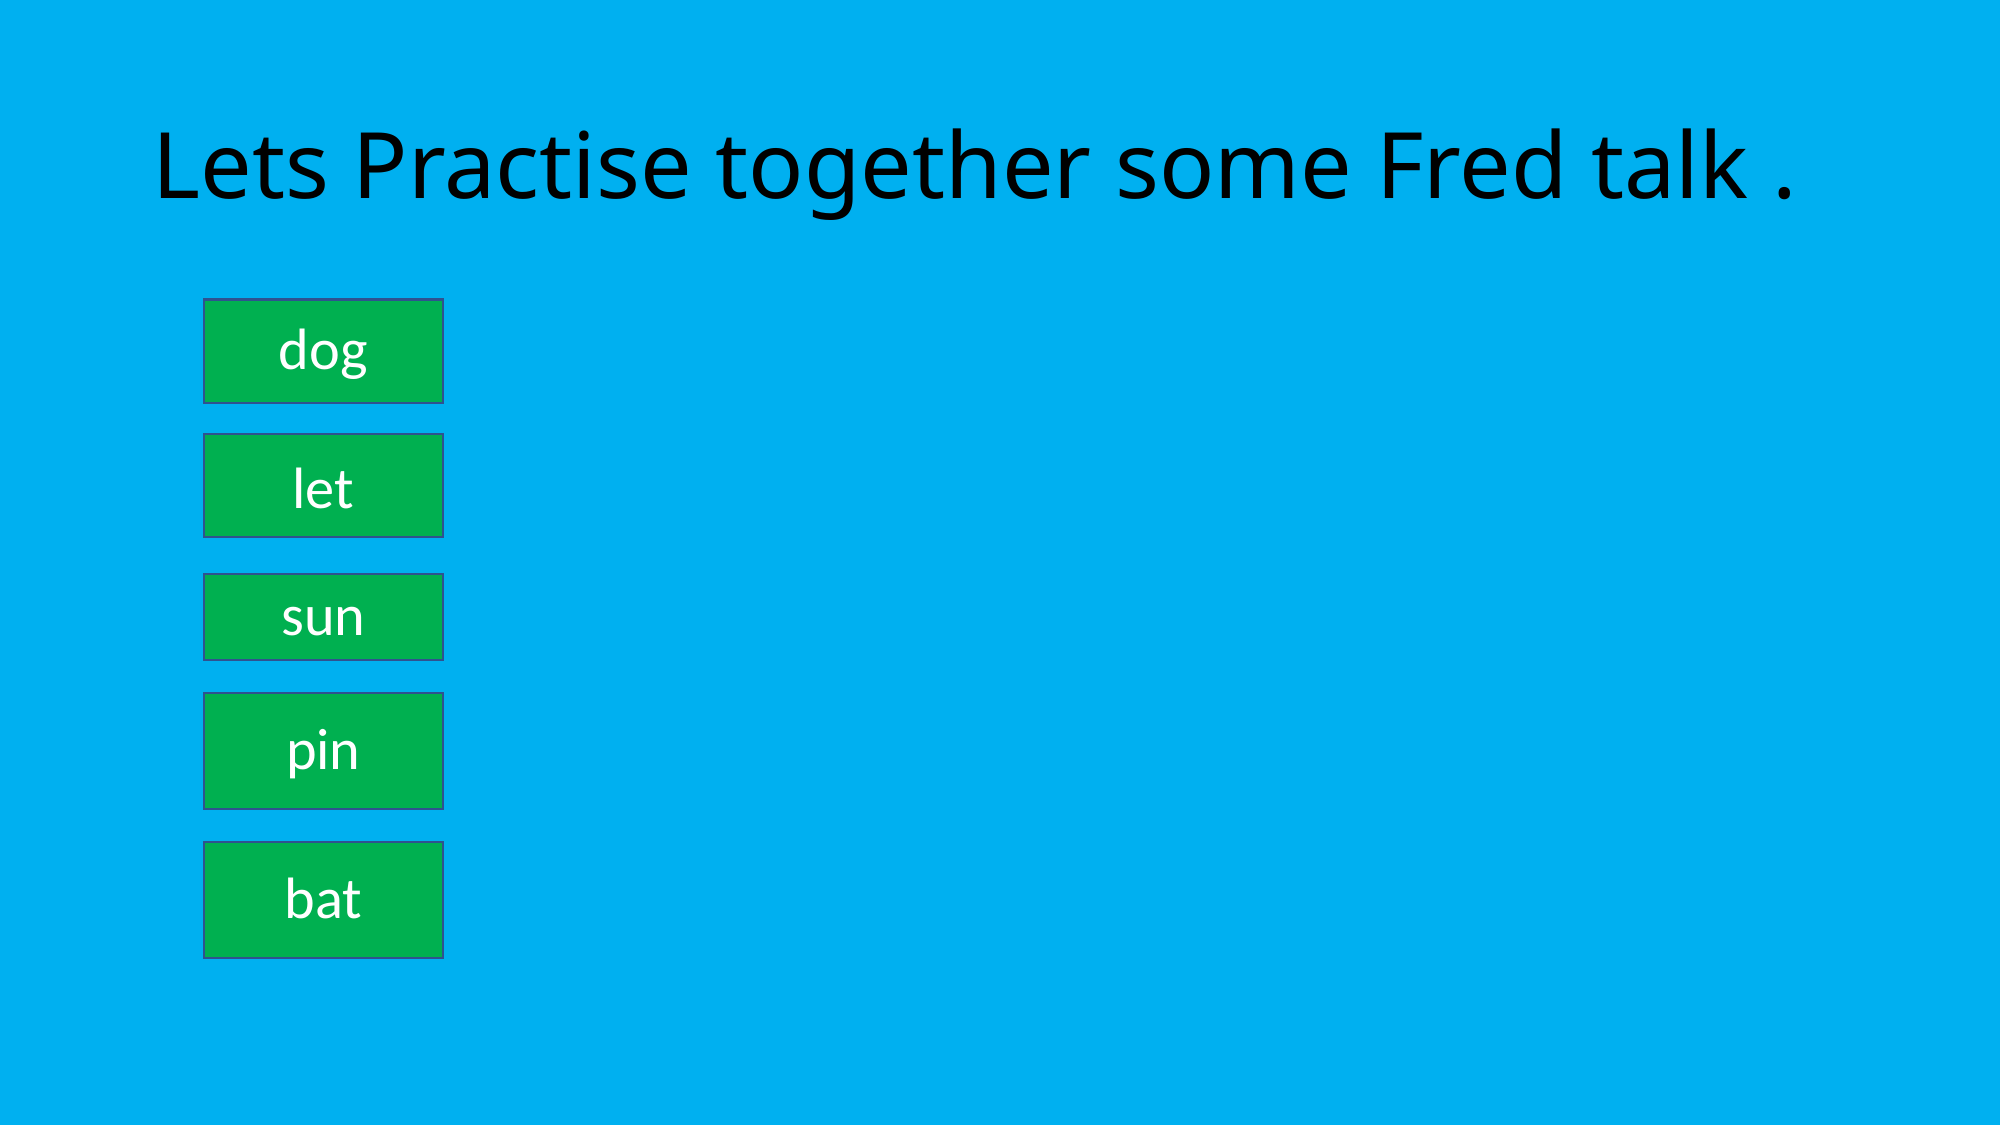

# Lets Practise together some Fred talk .
dog
let
let
sun
pin
bat